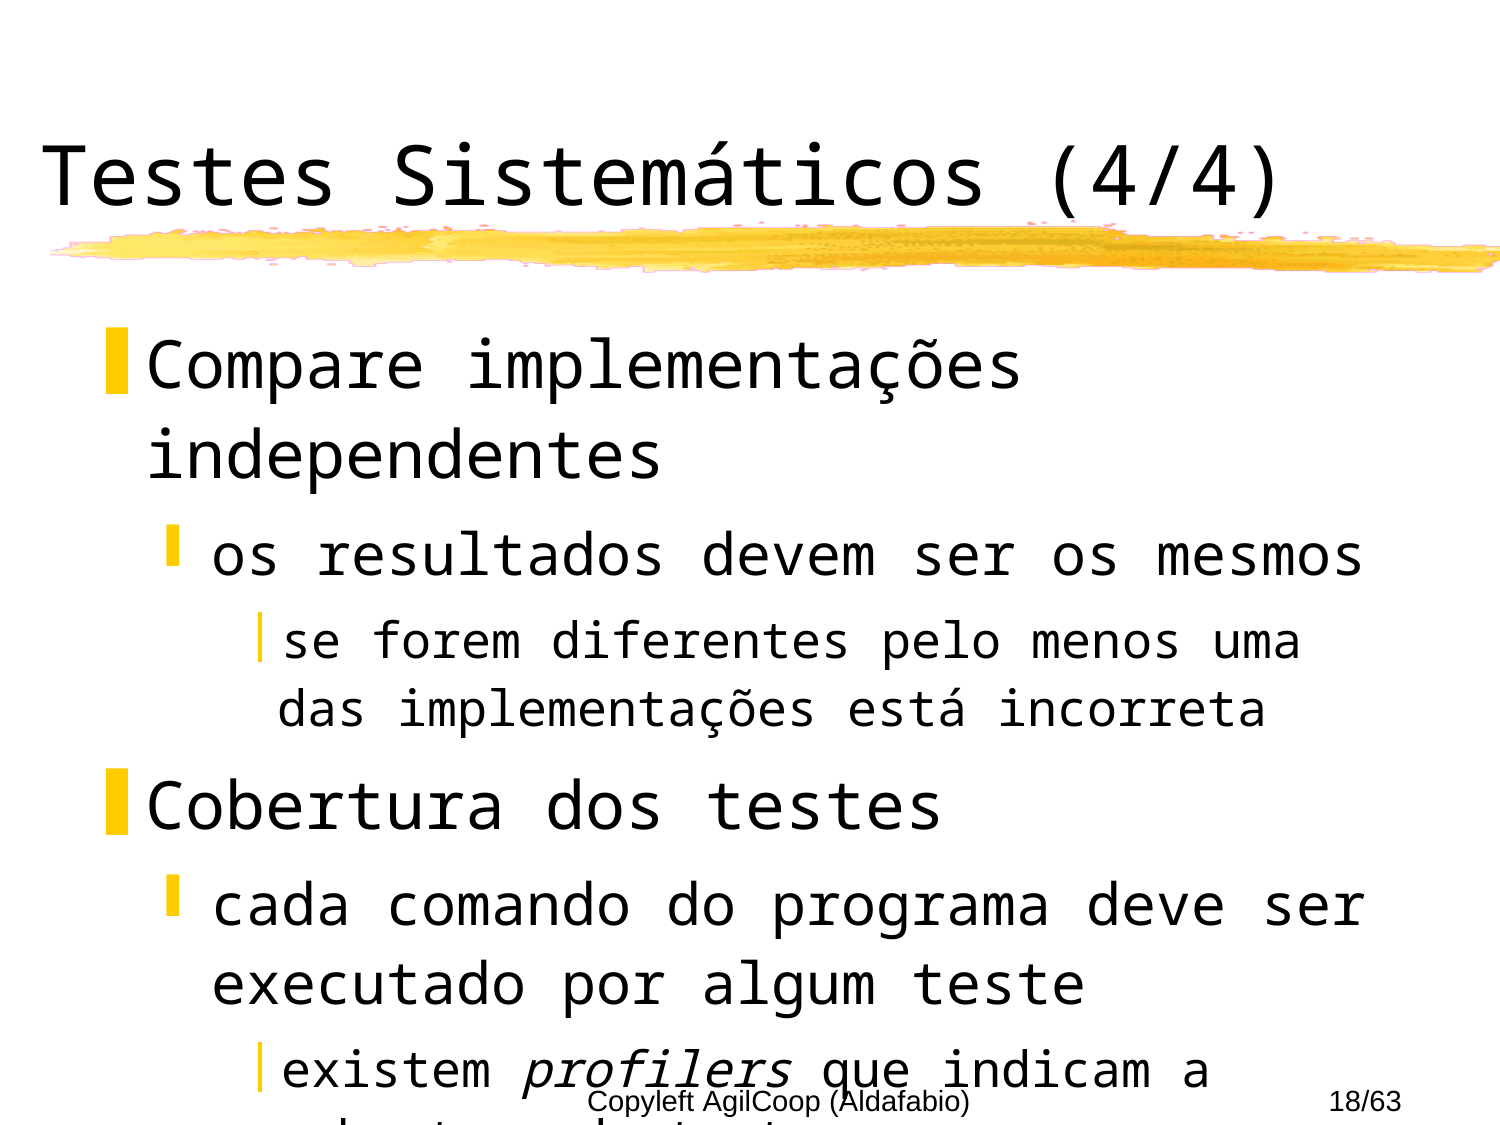

# Testes Sistemáticos (4/4)
Compare implementações independentes
os resultados devem ser os mesmos
se forem diferentes pelo menos uma das implementações está incorreta
Cobertura dos testes
cada comando do programa deve ser executado por algum teste
existem profilers que indicam a cobertura de testes
18